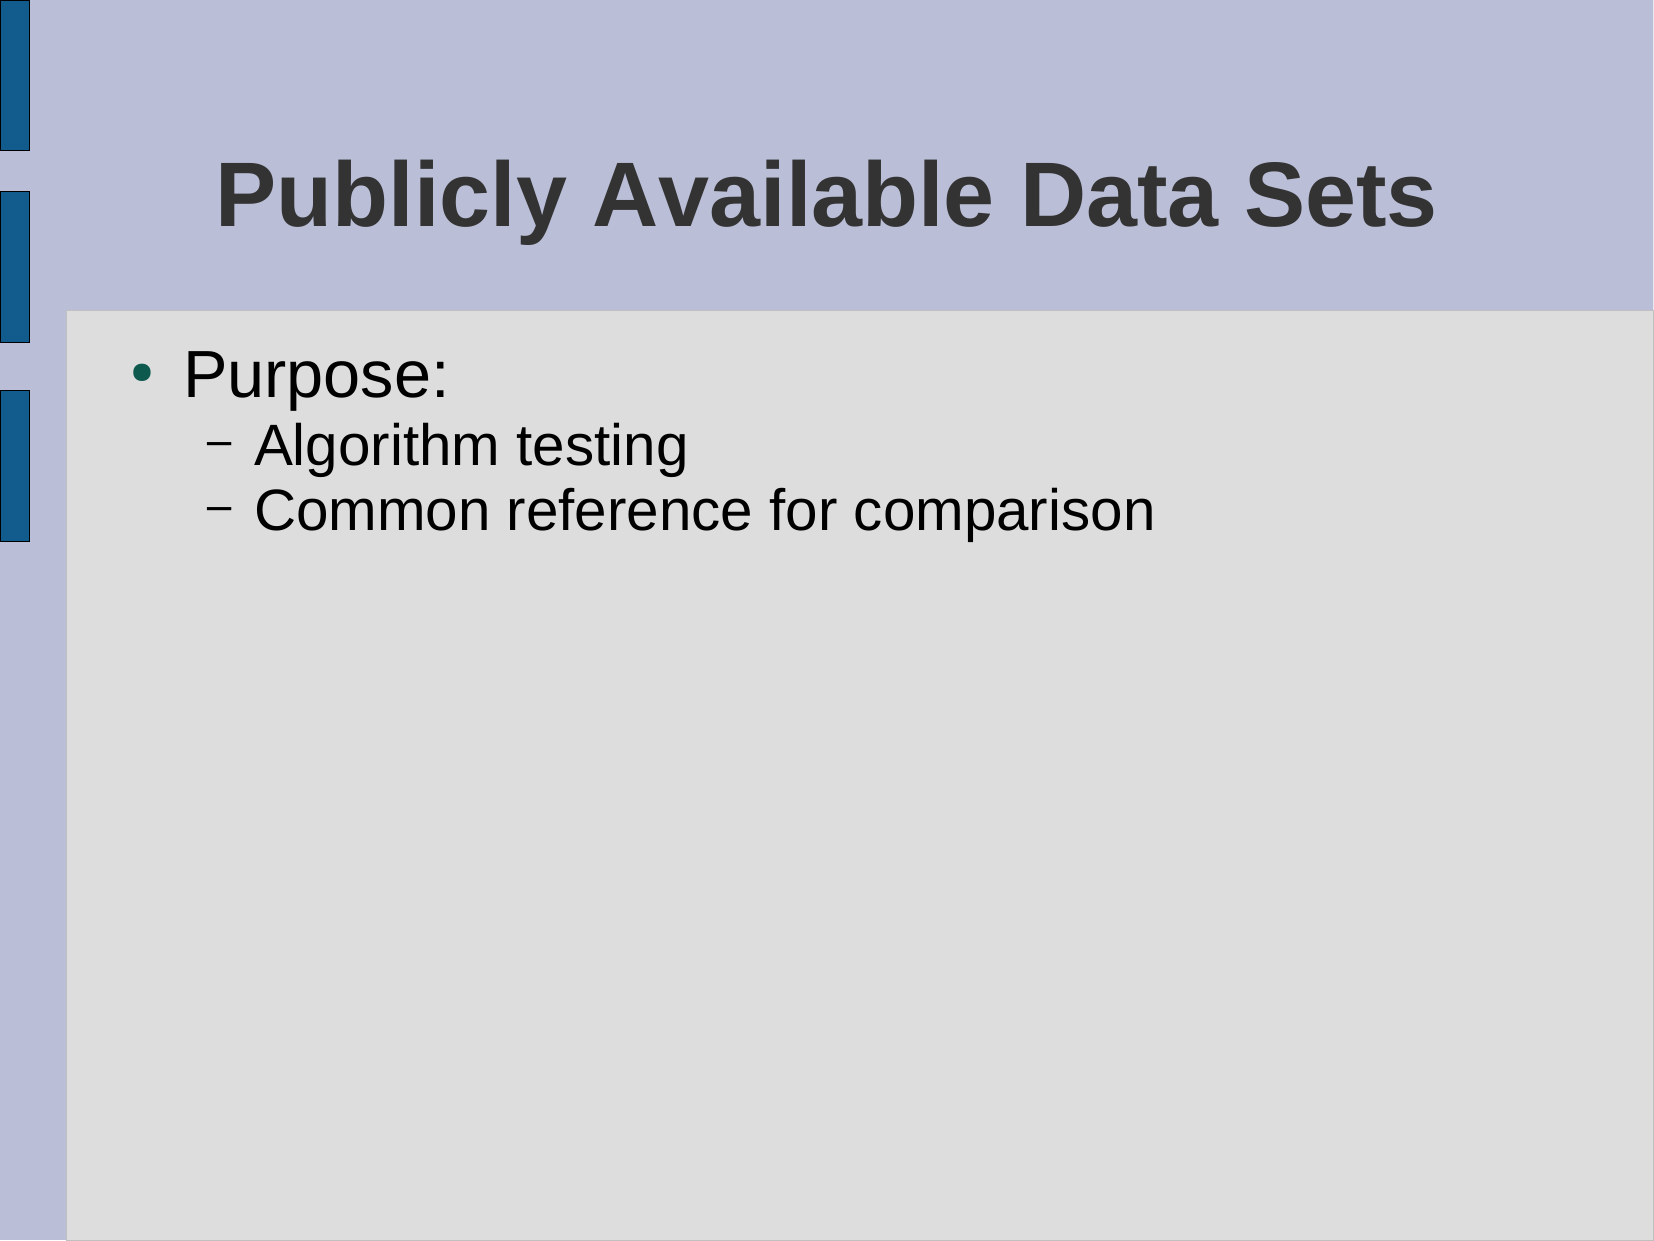

# Publicly Available Data Sets
Purpose:
Algorithm testing
Common reference for comparison